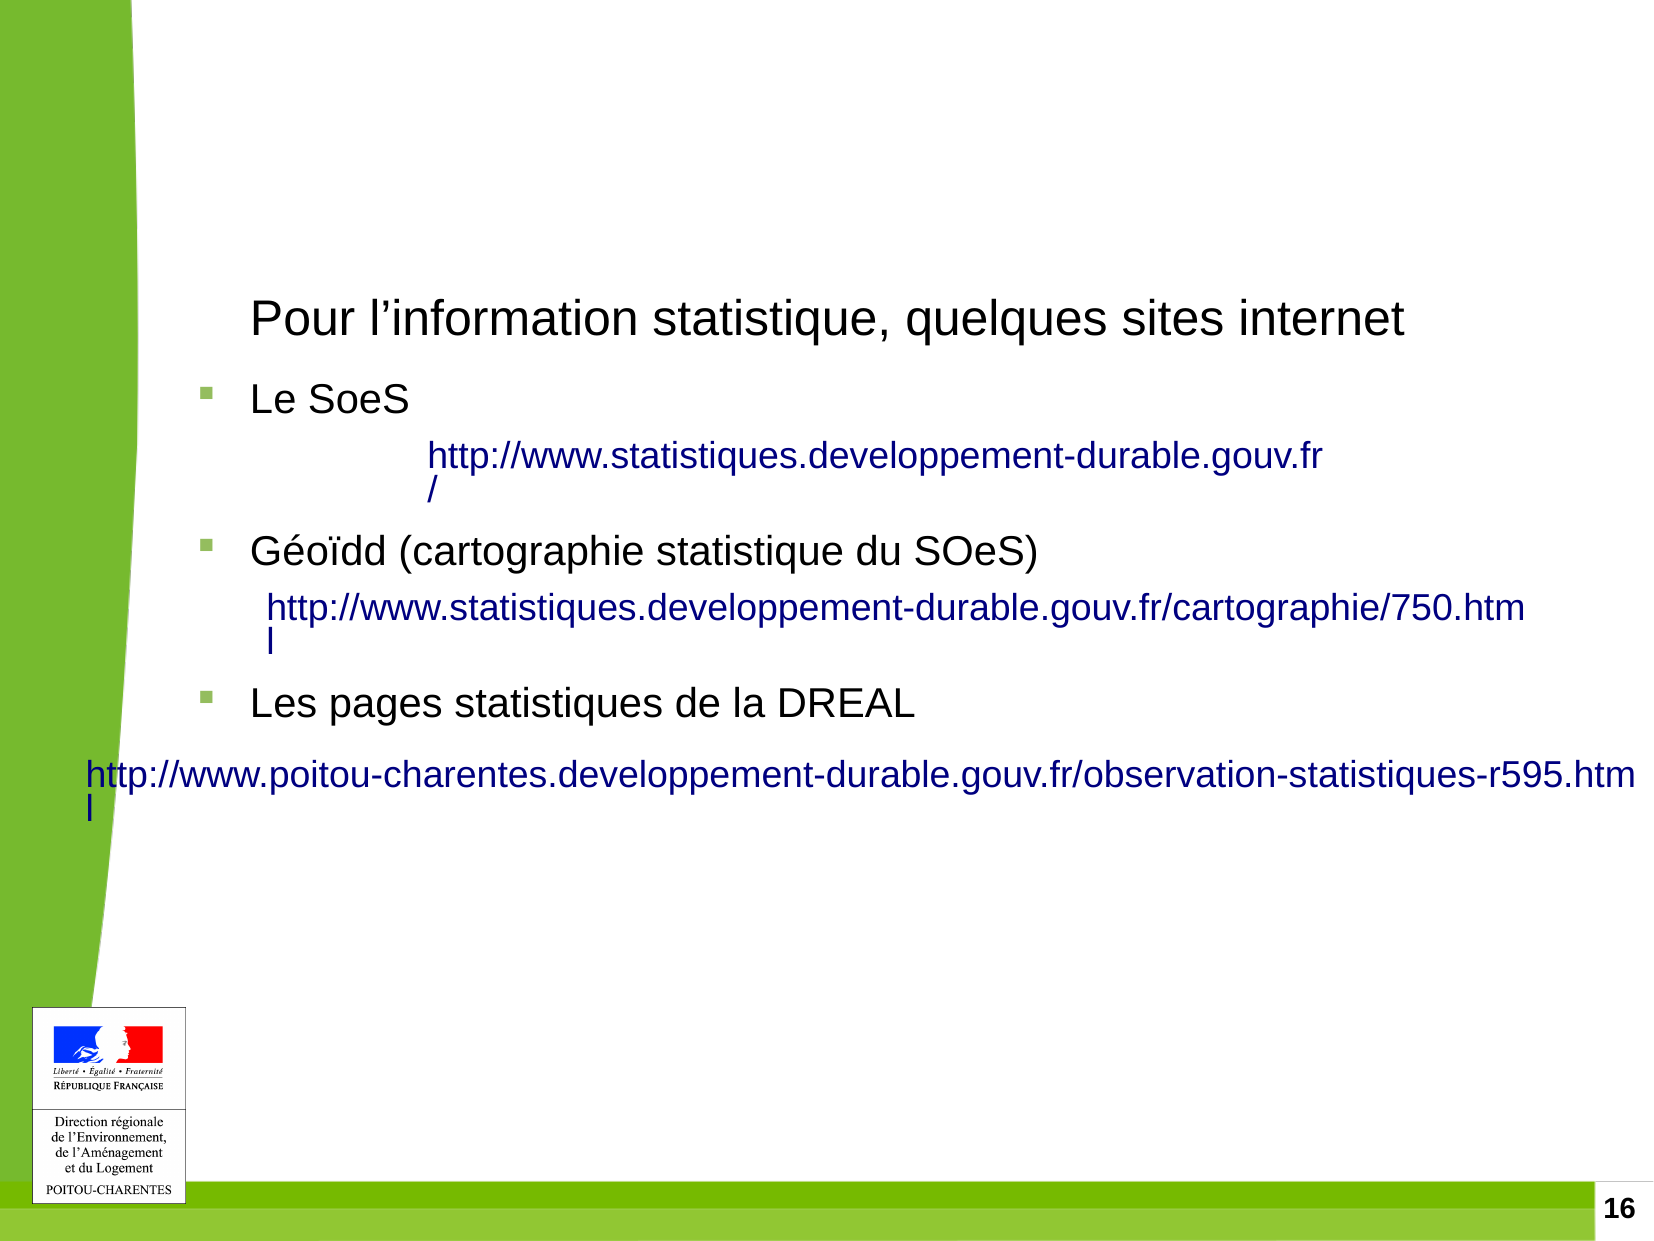

#
Pour l’information statistique, quelques sites internet
Le SoeS
Géoïdd (cartographie statistique du SOeS)
Les pages statistiques de la DREAL
http://www.statistiques.developpement-durable.gouv.fr/
http://www.statistiques.developpement-durable.gouv.fr/cartographie/750.html
http://www.poitou-charentes.developpement-durable.gouv.fr/observation-statistiques-r595.html